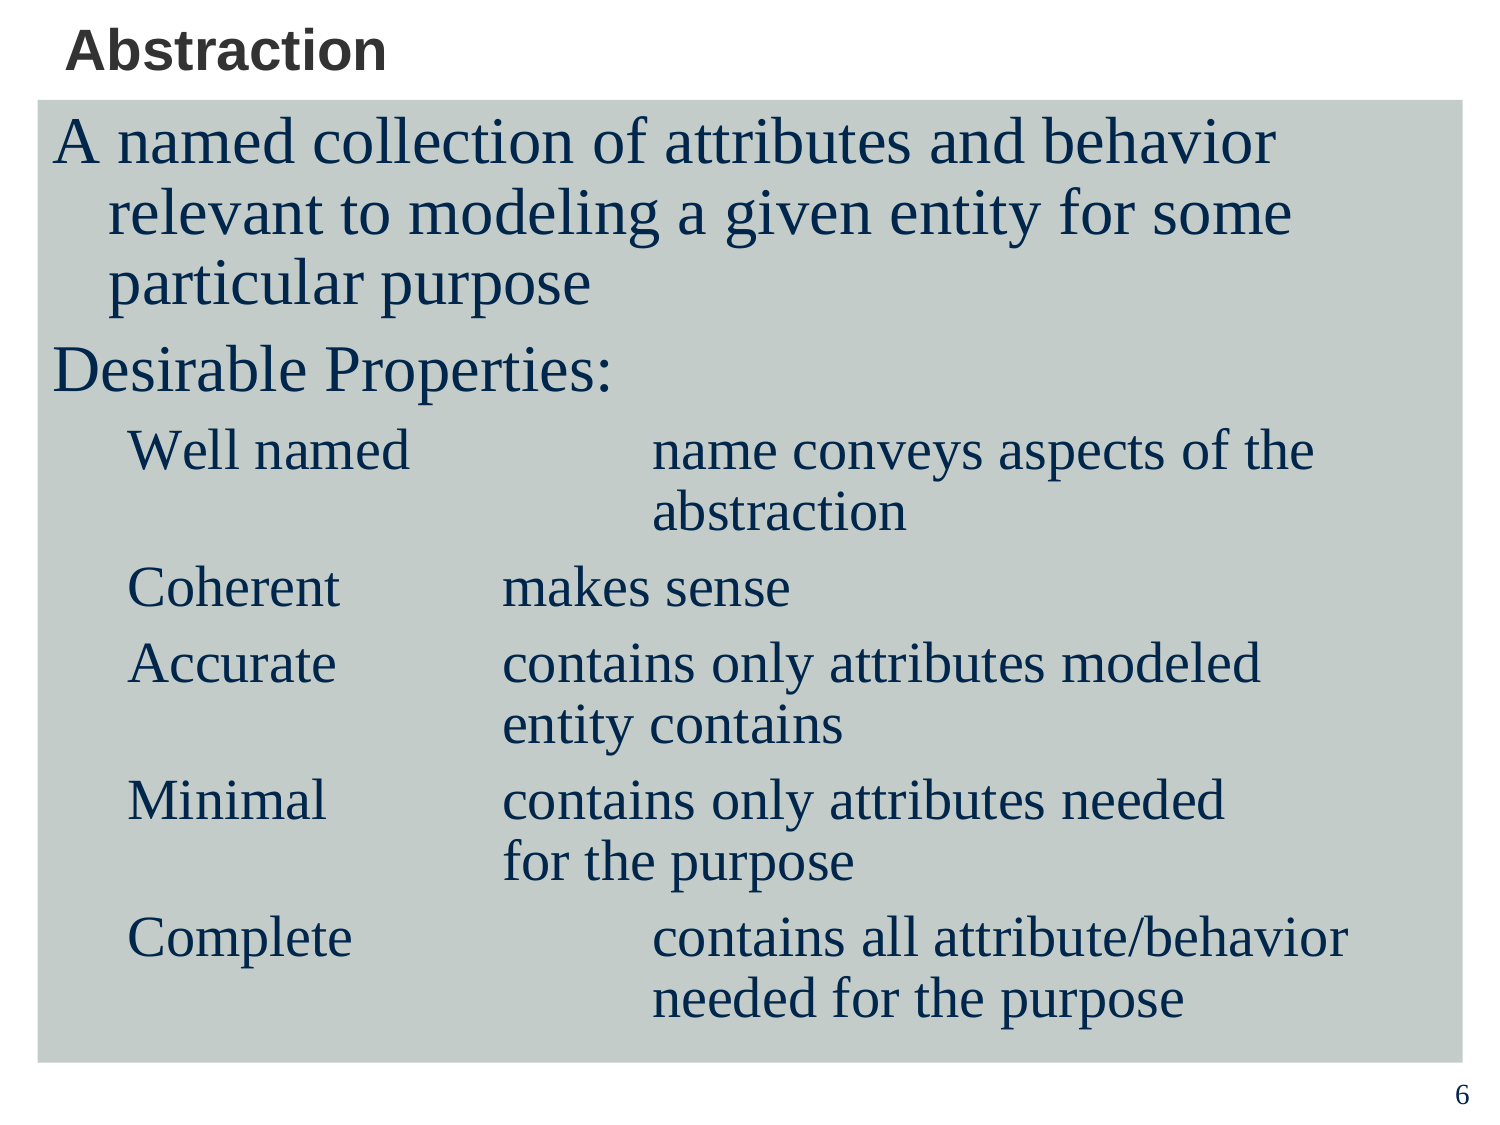

# Abstraction
A named collection of attributes and behavior relevant to modeling a given entity for some particular purpose
Desirable Properties:
Well named		name conveys aspects of the 					abstraction
Coherent		makes sense
Accurate		contains only attributes modeled 				entity contains
Minimal		contains only attributes needed 					for the purpose
Complete		contains all attribute/behavior 					needed for the purpose